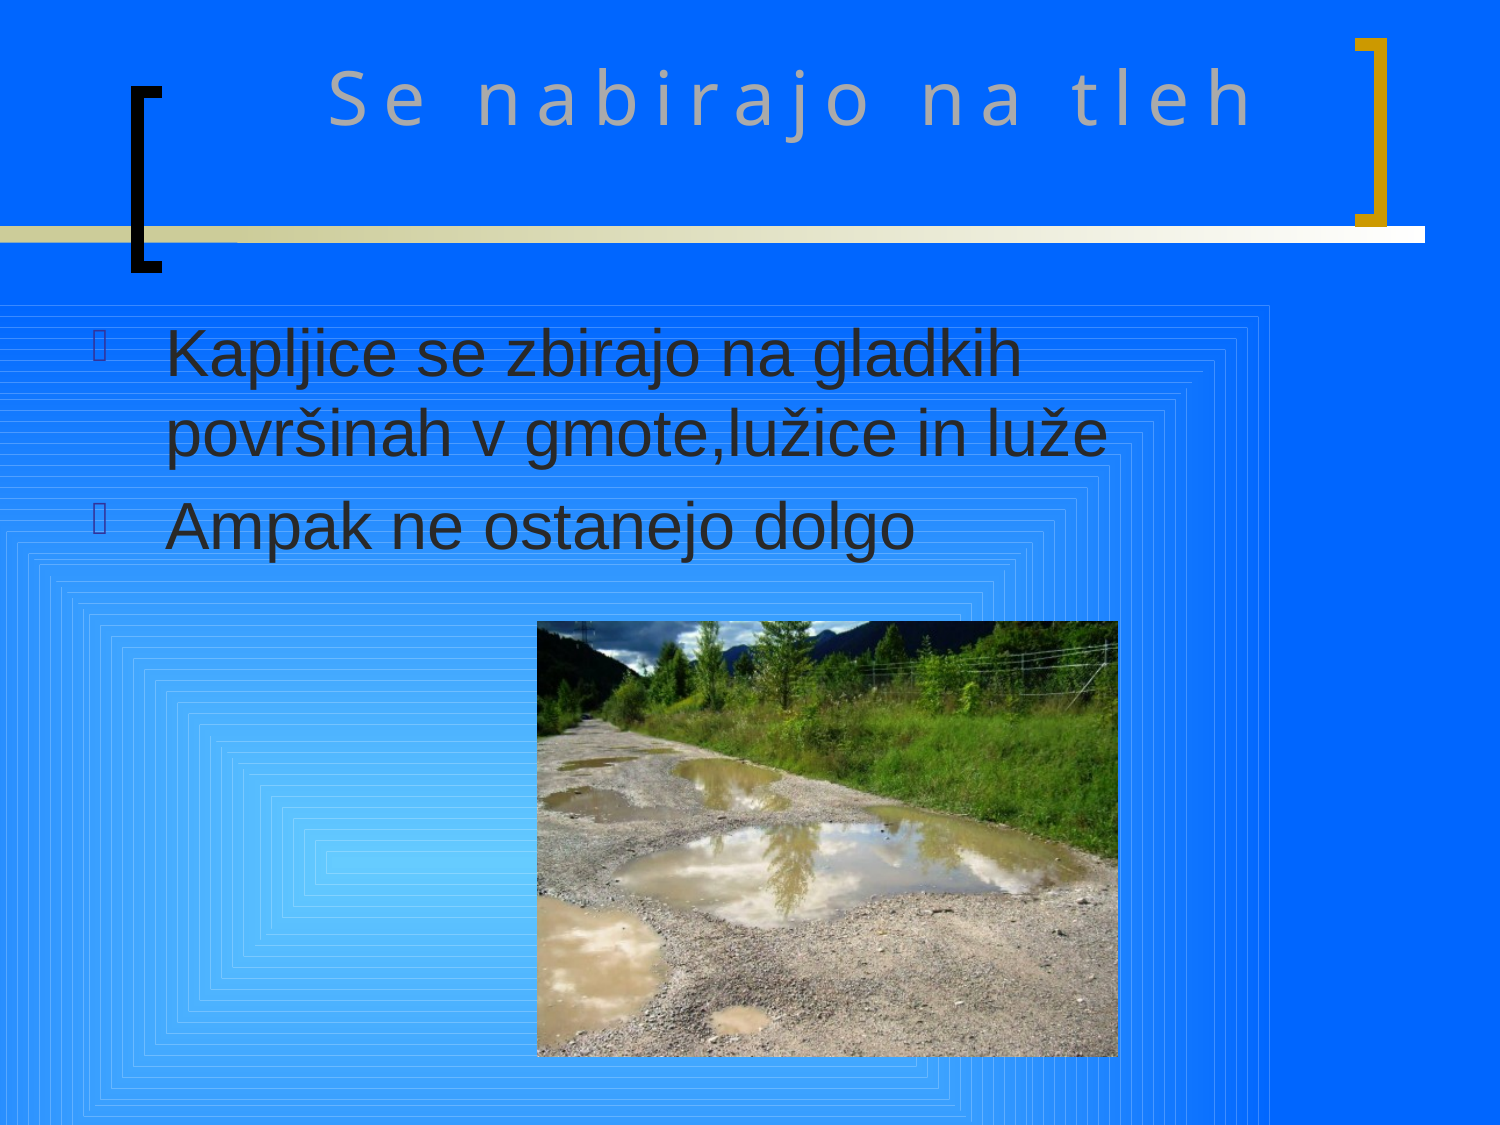

Se nabirajo na tleh
# Kapljice se zbirajo na gladkih površinah v gmote,lužice in luže
Ampak ne ostanejo dolgo